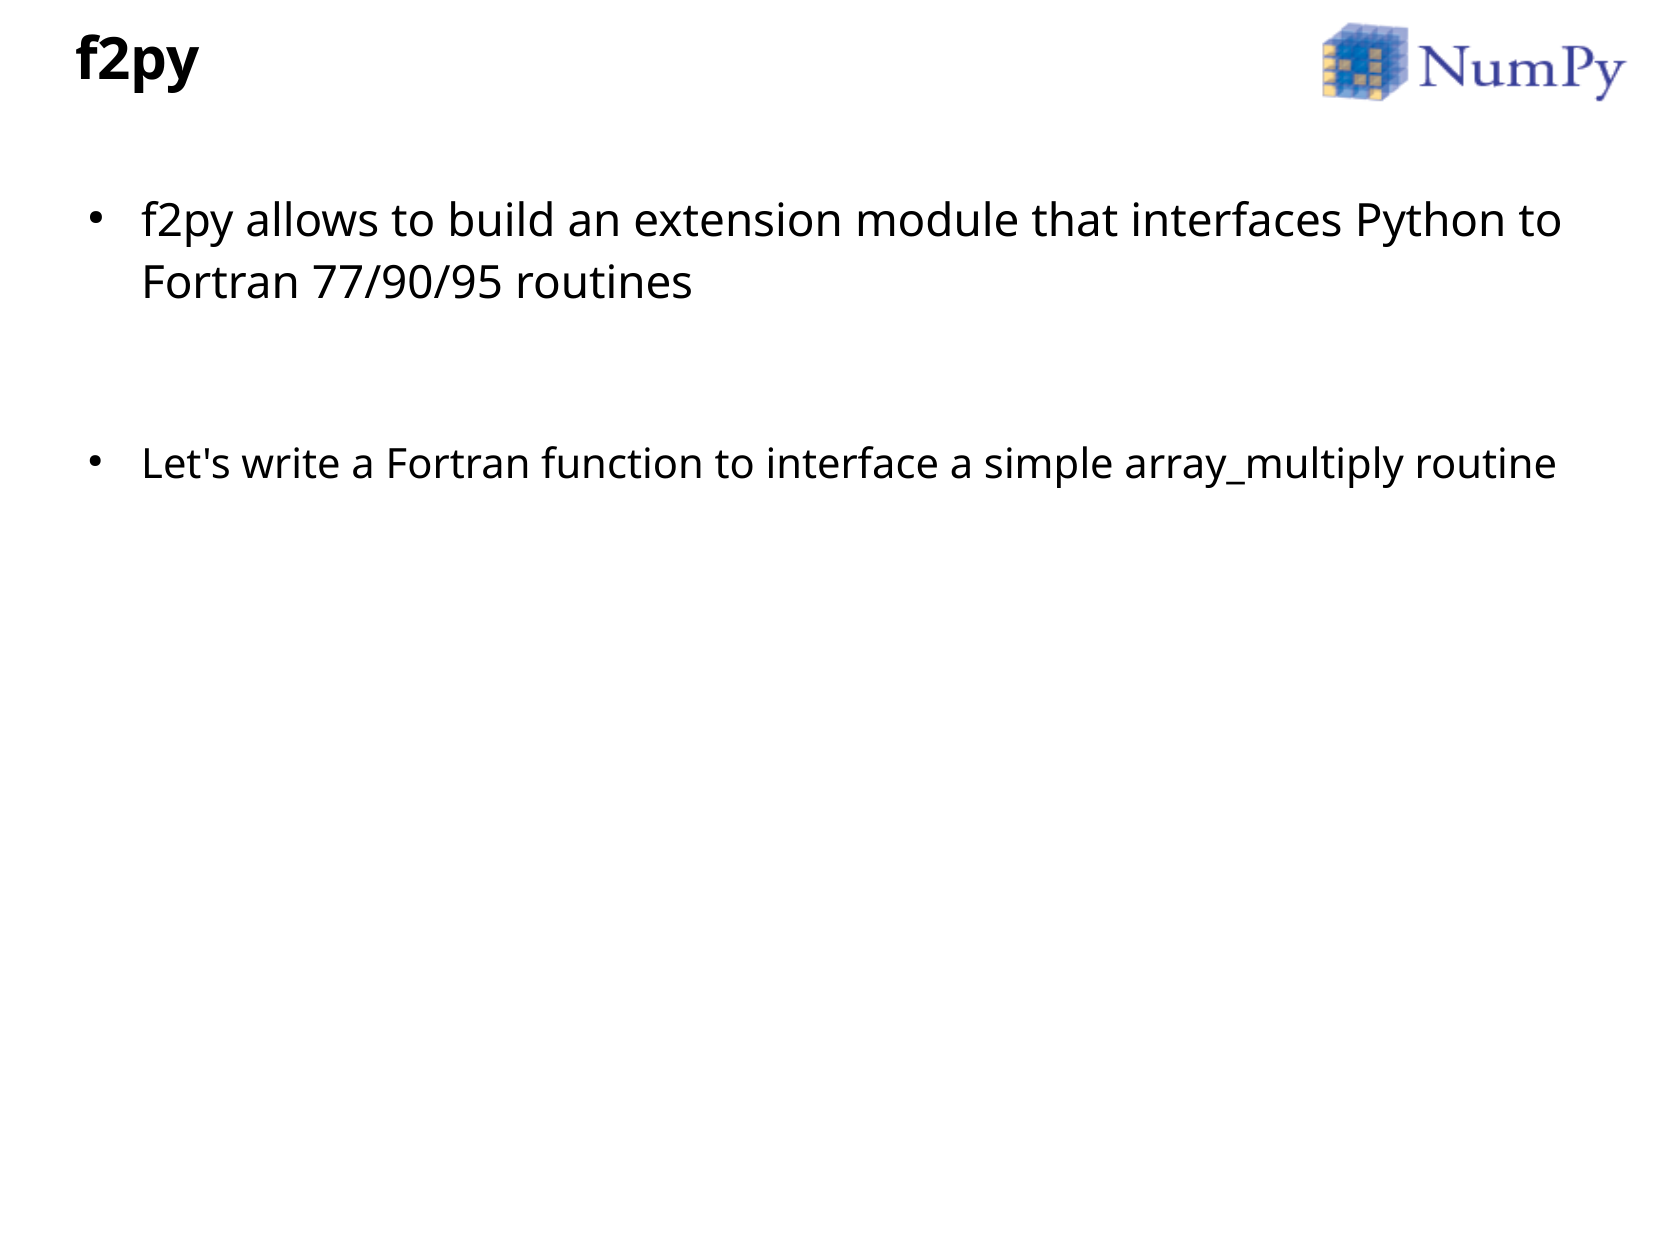

# f2py
f2py allows to build an extension module that interfaces Python to Fortran 77/90/95 routines
Let's write a Fortran function to interface a simple array_multiply routine